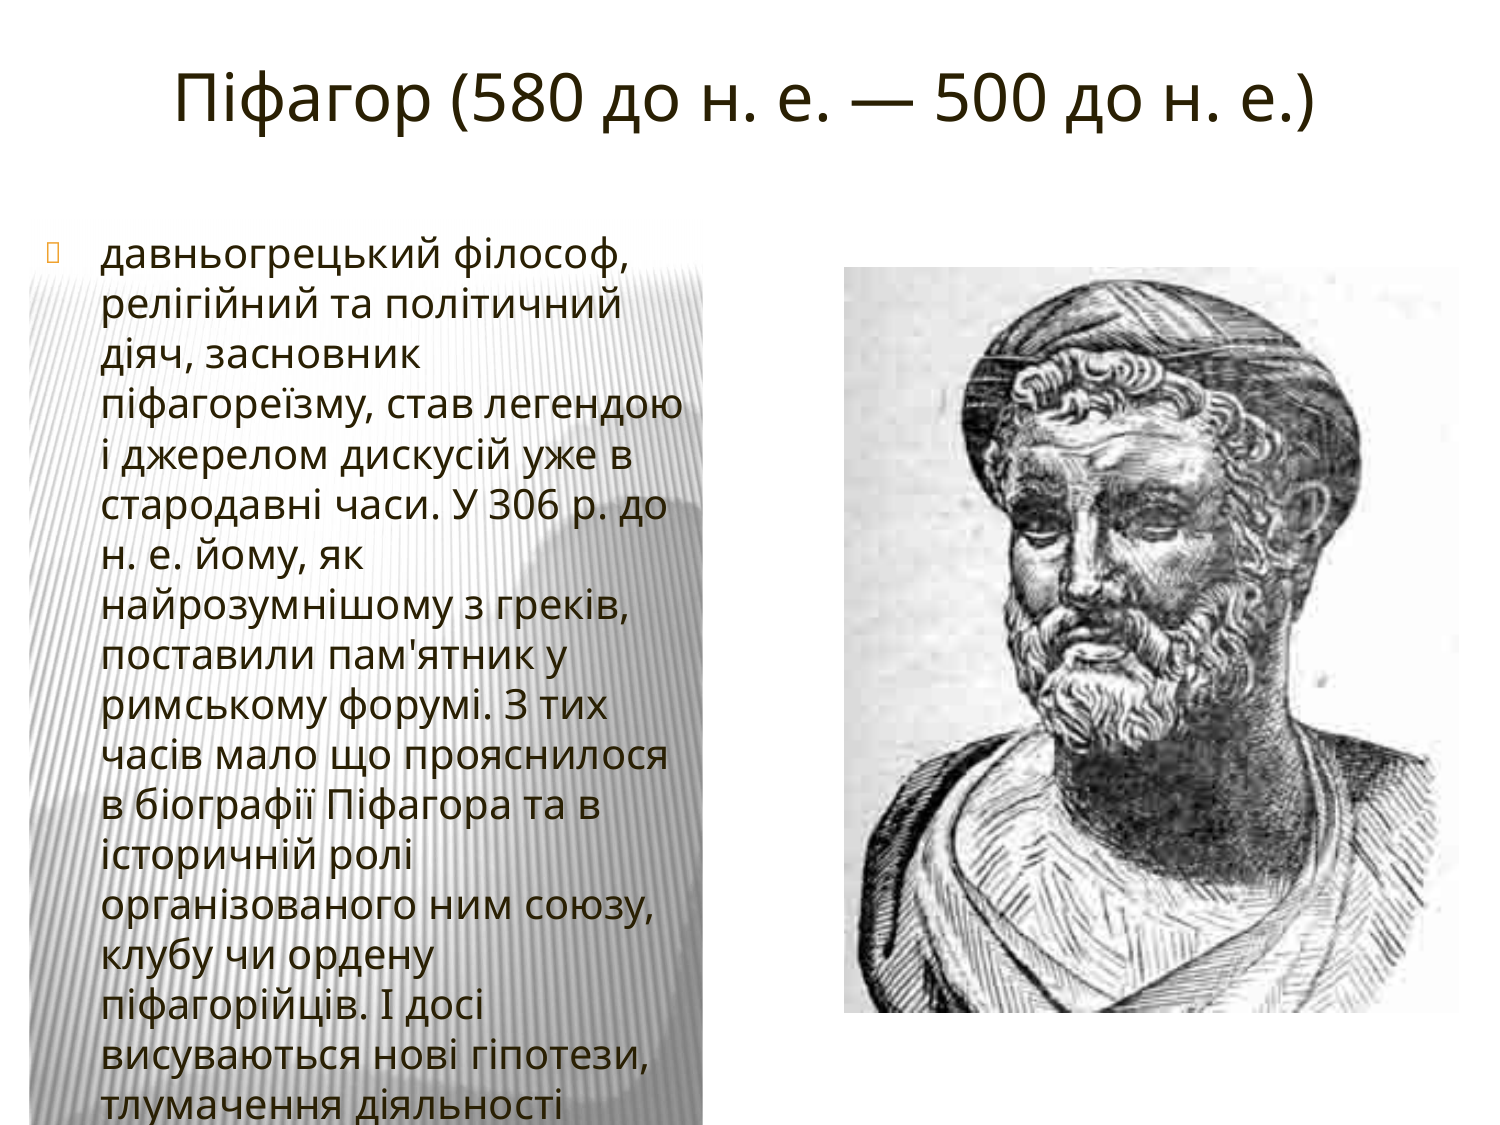

Піфагор (580 до н. е. — 500 до н. е.)
# давньогрецький філософ, релігійний та політичний діяч, засновник піфагореїзму, став легендою і джерелом дискусій уже в стародавні часи. У 306 р. до н. е. йому, як найрозумнішому з греків, поставили пам'ятник у римському форумі. З тих часів мало що прояснилося в біографії Піфагора та в історичній ролі організованого ним союзу, клубу чи ордену піфагорійців. І досі висуваються нові гіпотези, тлумачення діяльності стародавнього мудреця та його послідовників.